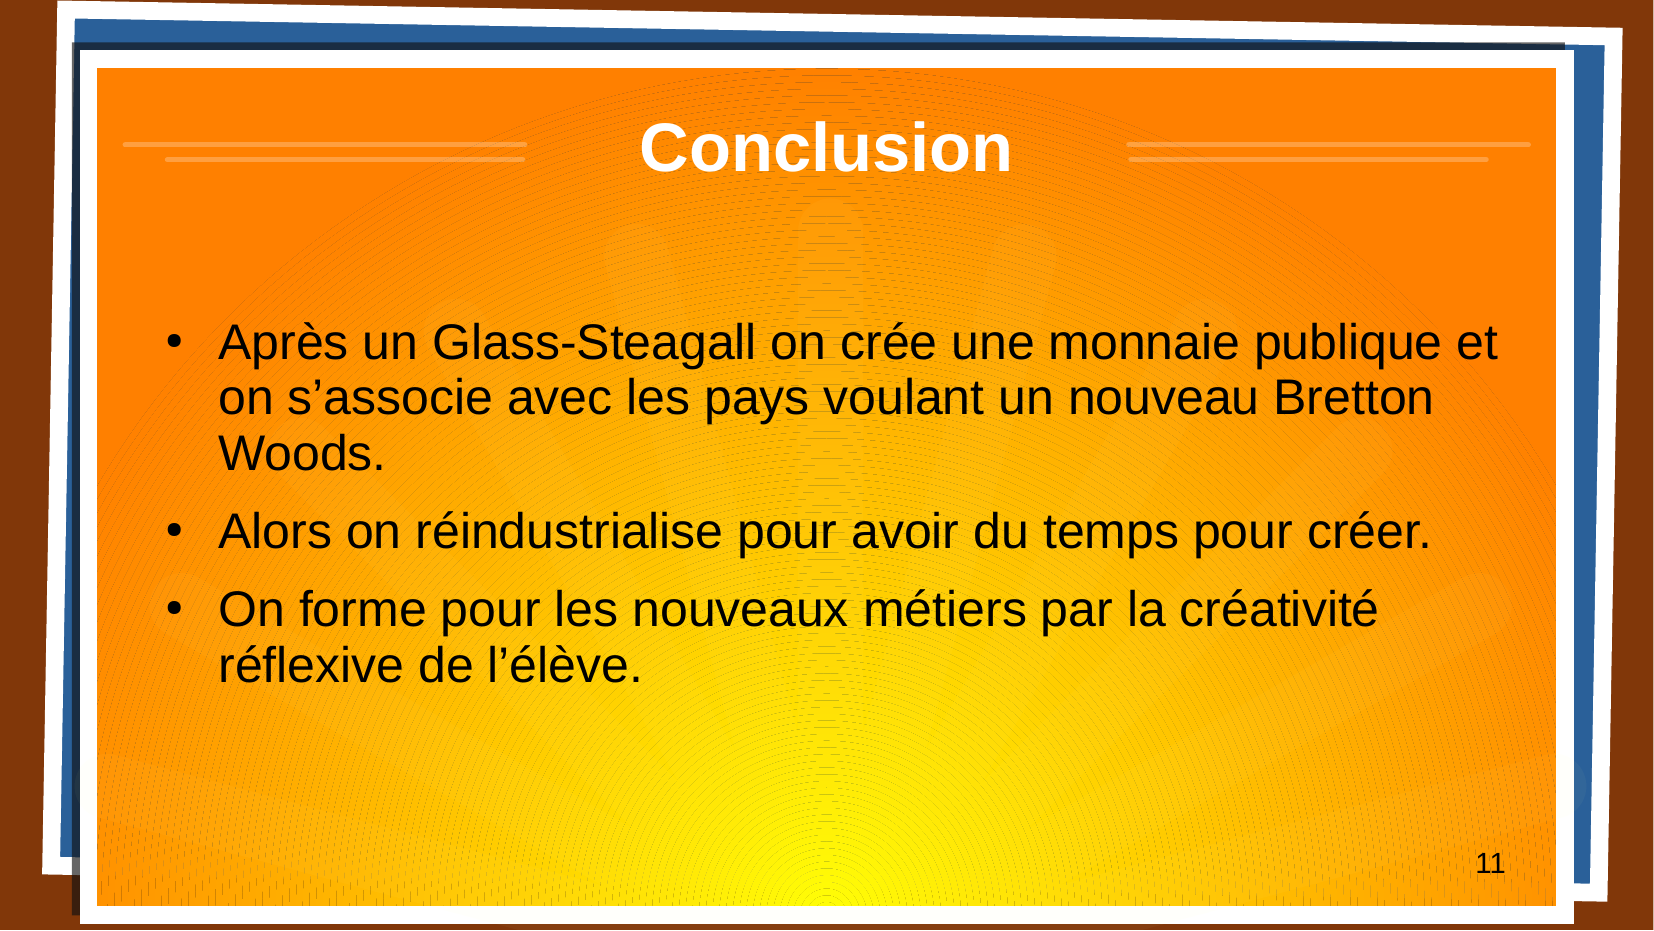

# Conclusion
Après un Glass-Steagall on crée une monnaie publique et on s’associe avec les pays voulant un nouveau Bretton Woods.
Alors on réindustrialise pour avoir du temps pour créer.
On forme pour les nouveaux métiers par la créativité réflexive de l’élève.
11